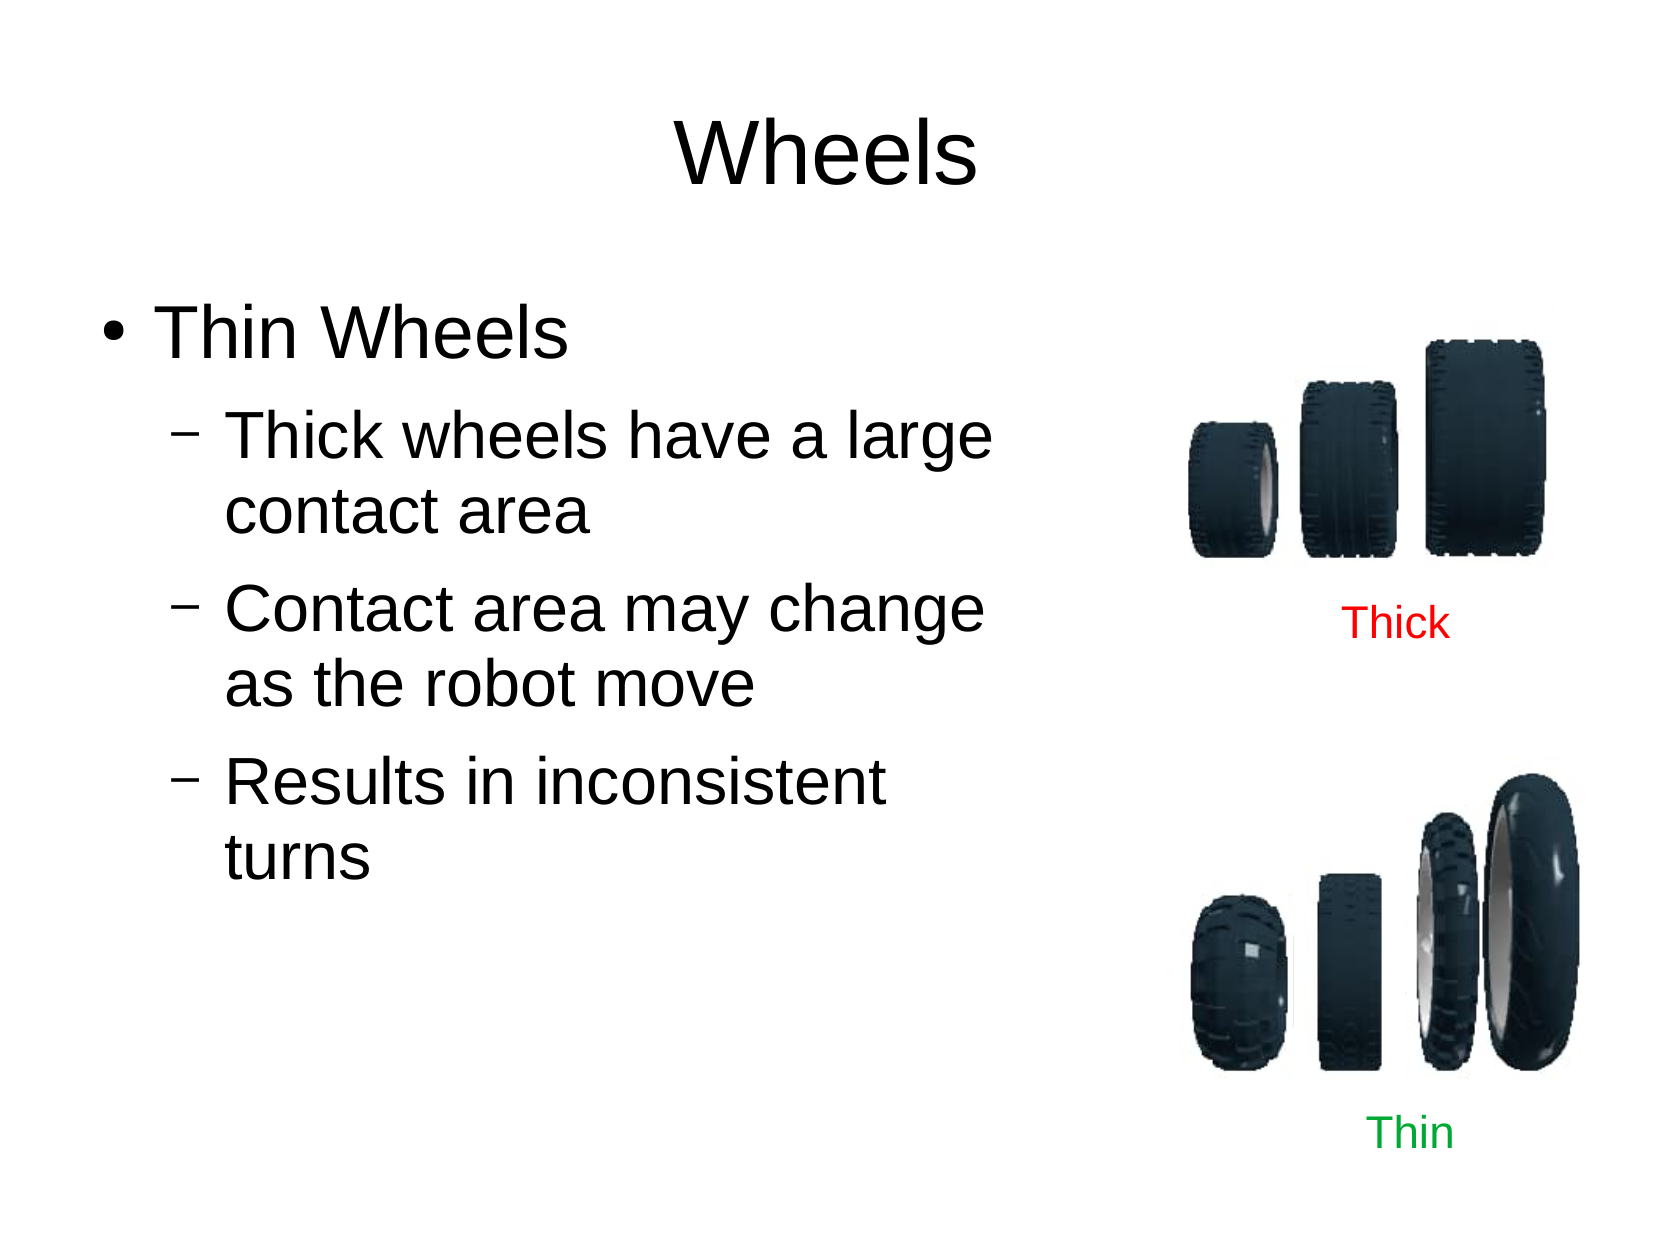

# Wheels
Thin Wheels
Thick wheels have a large
contact area
Contact area may change as the robot move
Results in inconsistent turns
Thick
Thin